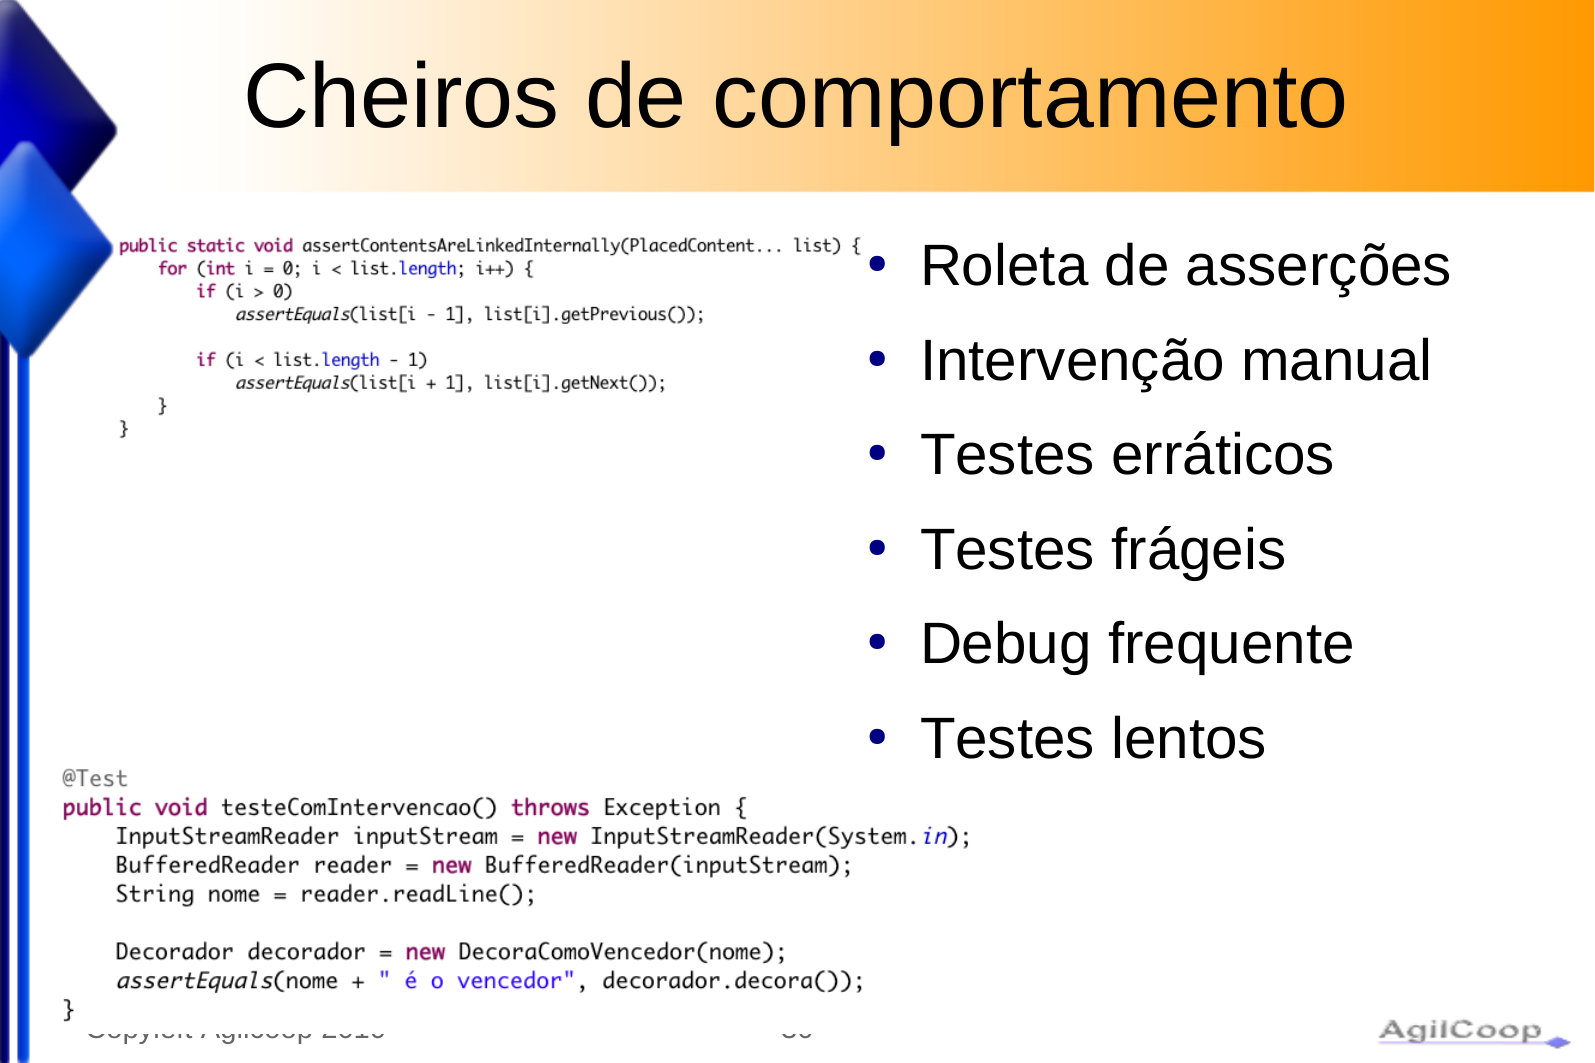

# Cheiros de comportamento
Roleta de asserções
Intervenção manual
Testes erráticos
Testes frágeis
Debug frequente
Testes lentos
Copyleft Agilcoop 2010
30